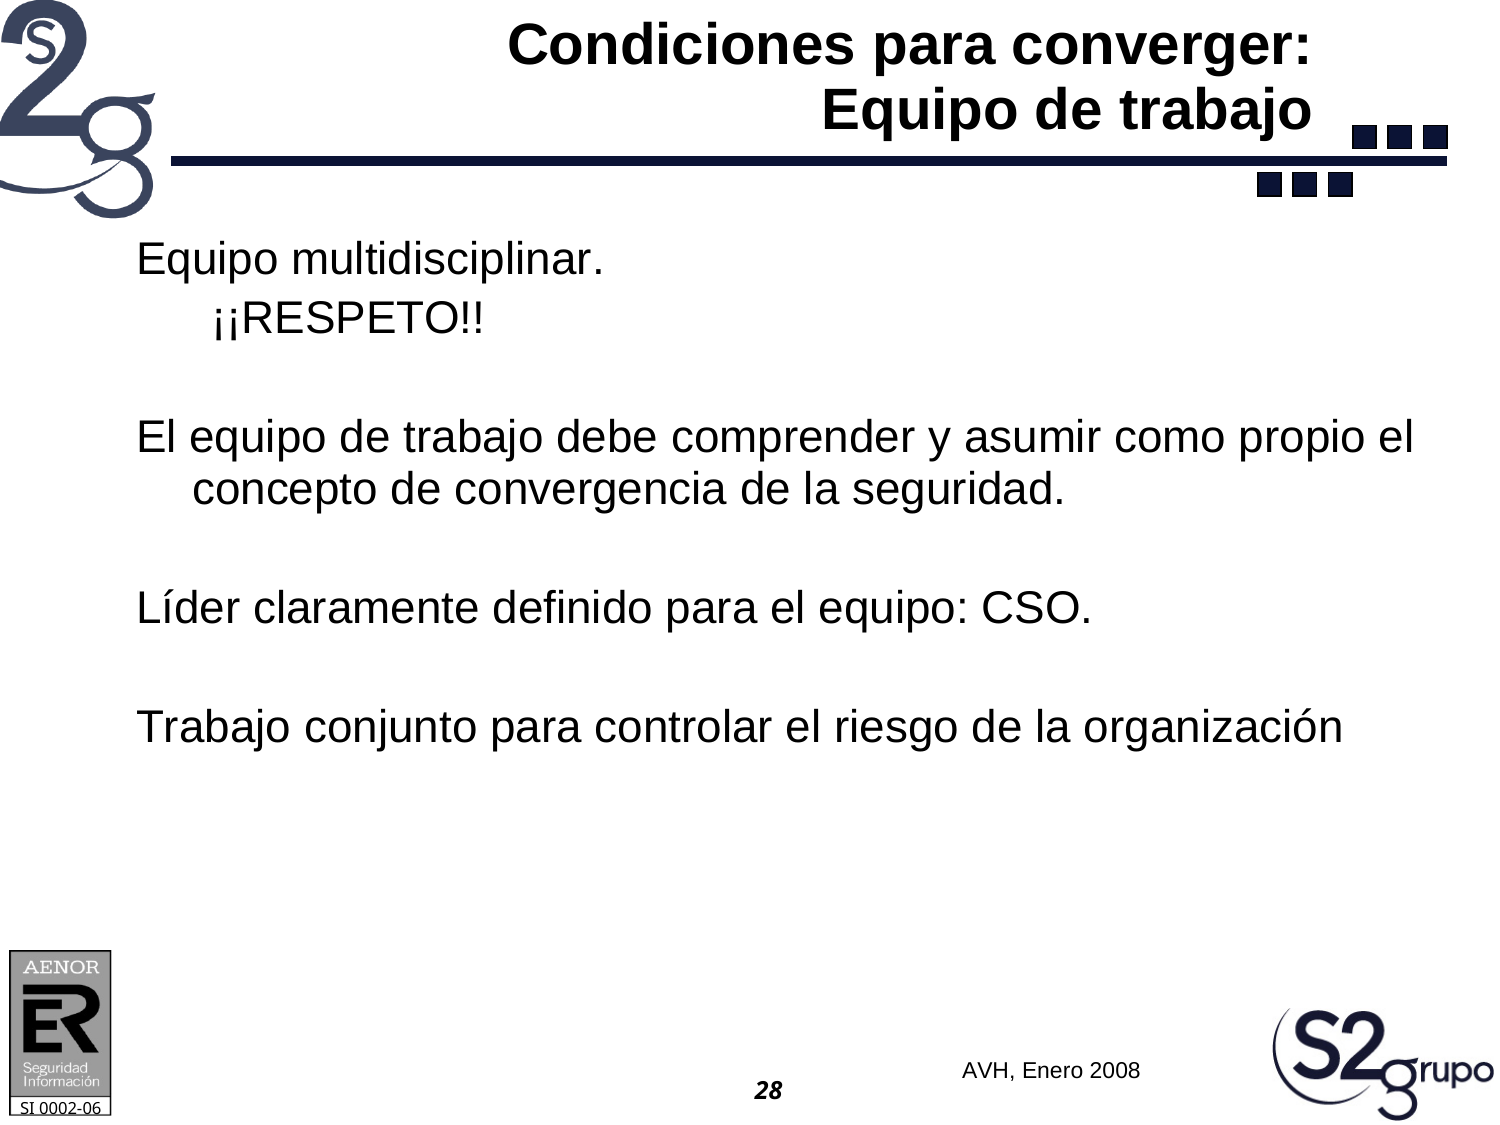

# Condiciones para converger: Equipo de trabajo
Equipo multidisciplinar.
¡¡RESPETO!!
El equipo de trabajo debe comprender y asumir como propio el concepto de convergencia de la seguridad.
Líder claramente definido para el equipo: CSO.
Trabajo conjunto para controlar el riesgo de la organización
AVH, Enero 2008